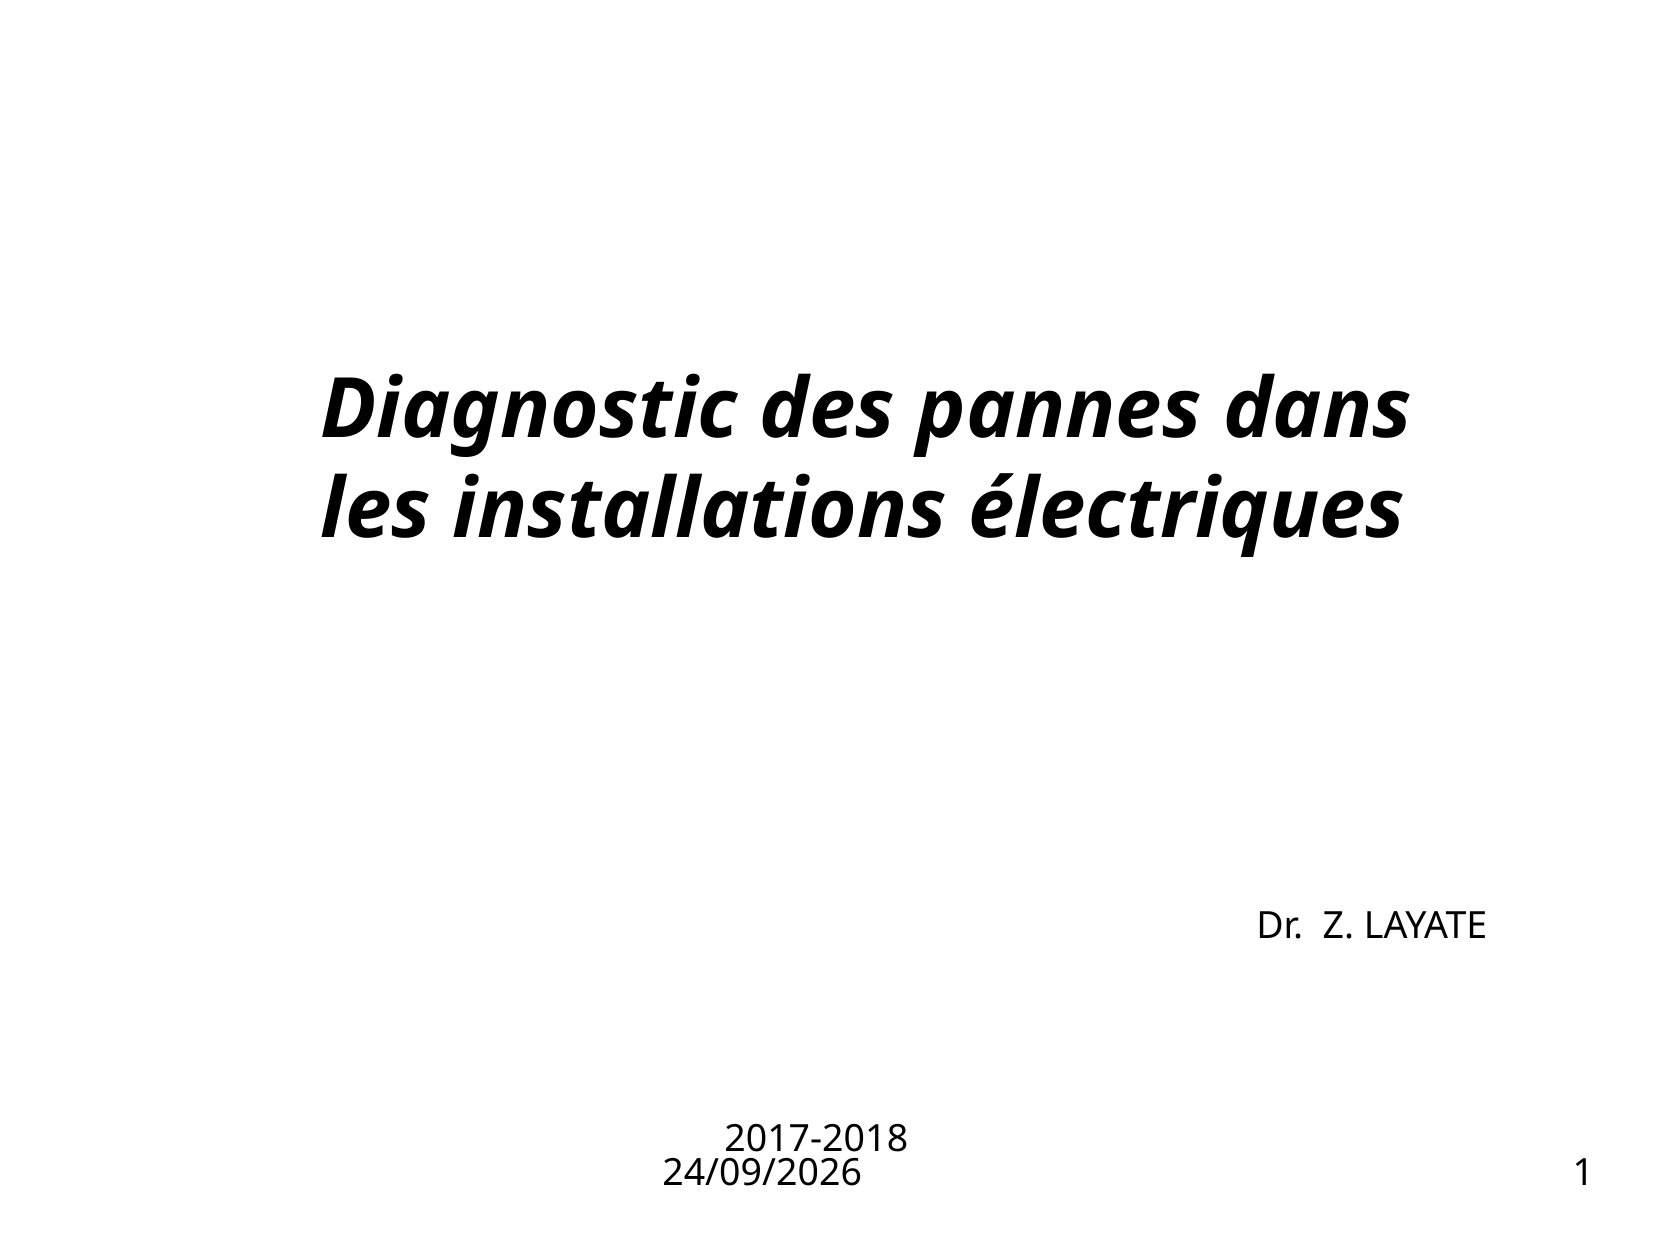

Diagnostic des pannes dans les installations électriques
Dr. Z. LAYATE
2017-2018